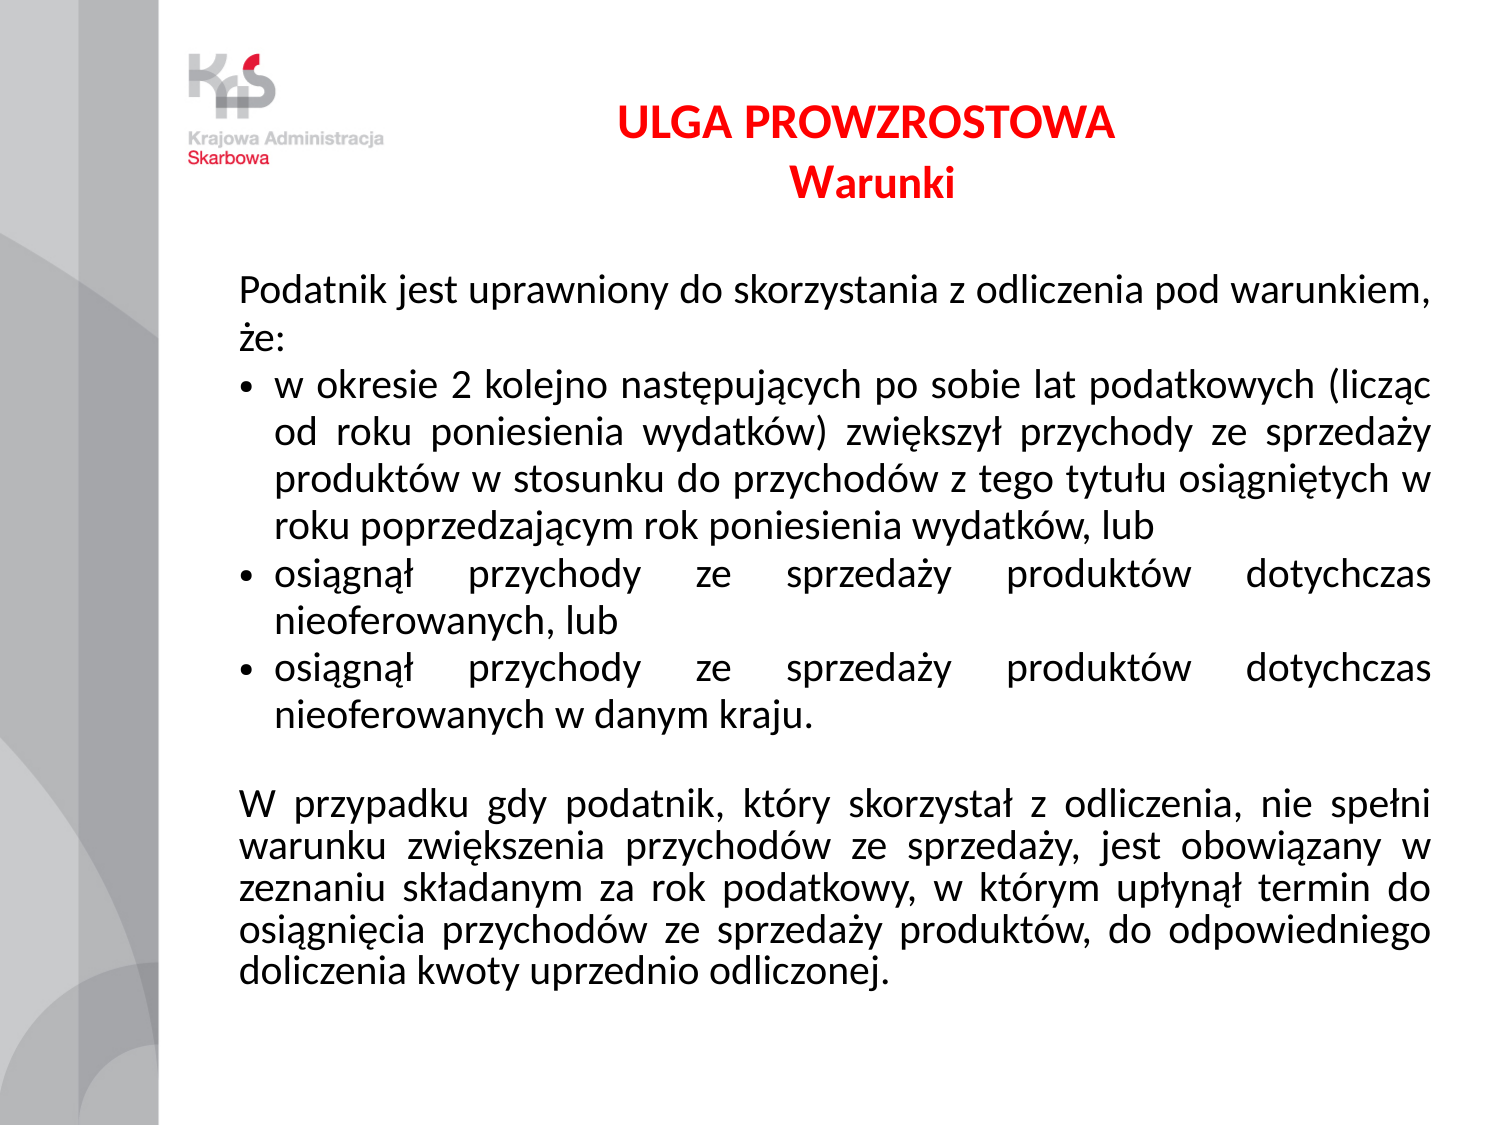

# Ulga prowzrostowa Warunki
Podatnik jest uprawniony do skorzystania z odliczenia pod warunkiem, że:
w okresie 2 kolejno następujących po sobie lat podatkowych (licząc od roku poniesienia wydatków) zwiększył przychody ze sprzedaży produktów w stosunku do przychodów z tego tytułu osiągniętych w roku poprzedzającym rok poniesienia wydatków, lub
osiągnął przychody ze sprzedaży produktów dotychczas nieoferowanych, lub
osiągnął przychody ze sprzedaży produktów dotychczas nieoferowanych w danym kraju.
W przypadku gdy podatnik, który skorzystał z odliczenia, nie spełni warunku zwiększenia przychodów ze sprzedaży, jest obowiązany w zeznaniu składanym za rok podatkowy, w którym upłynął termin do osiągnięcia przychodów ze sprzedaży produktów, do odpowiedniego doliczenia kwoty uprzednio odliczonej.